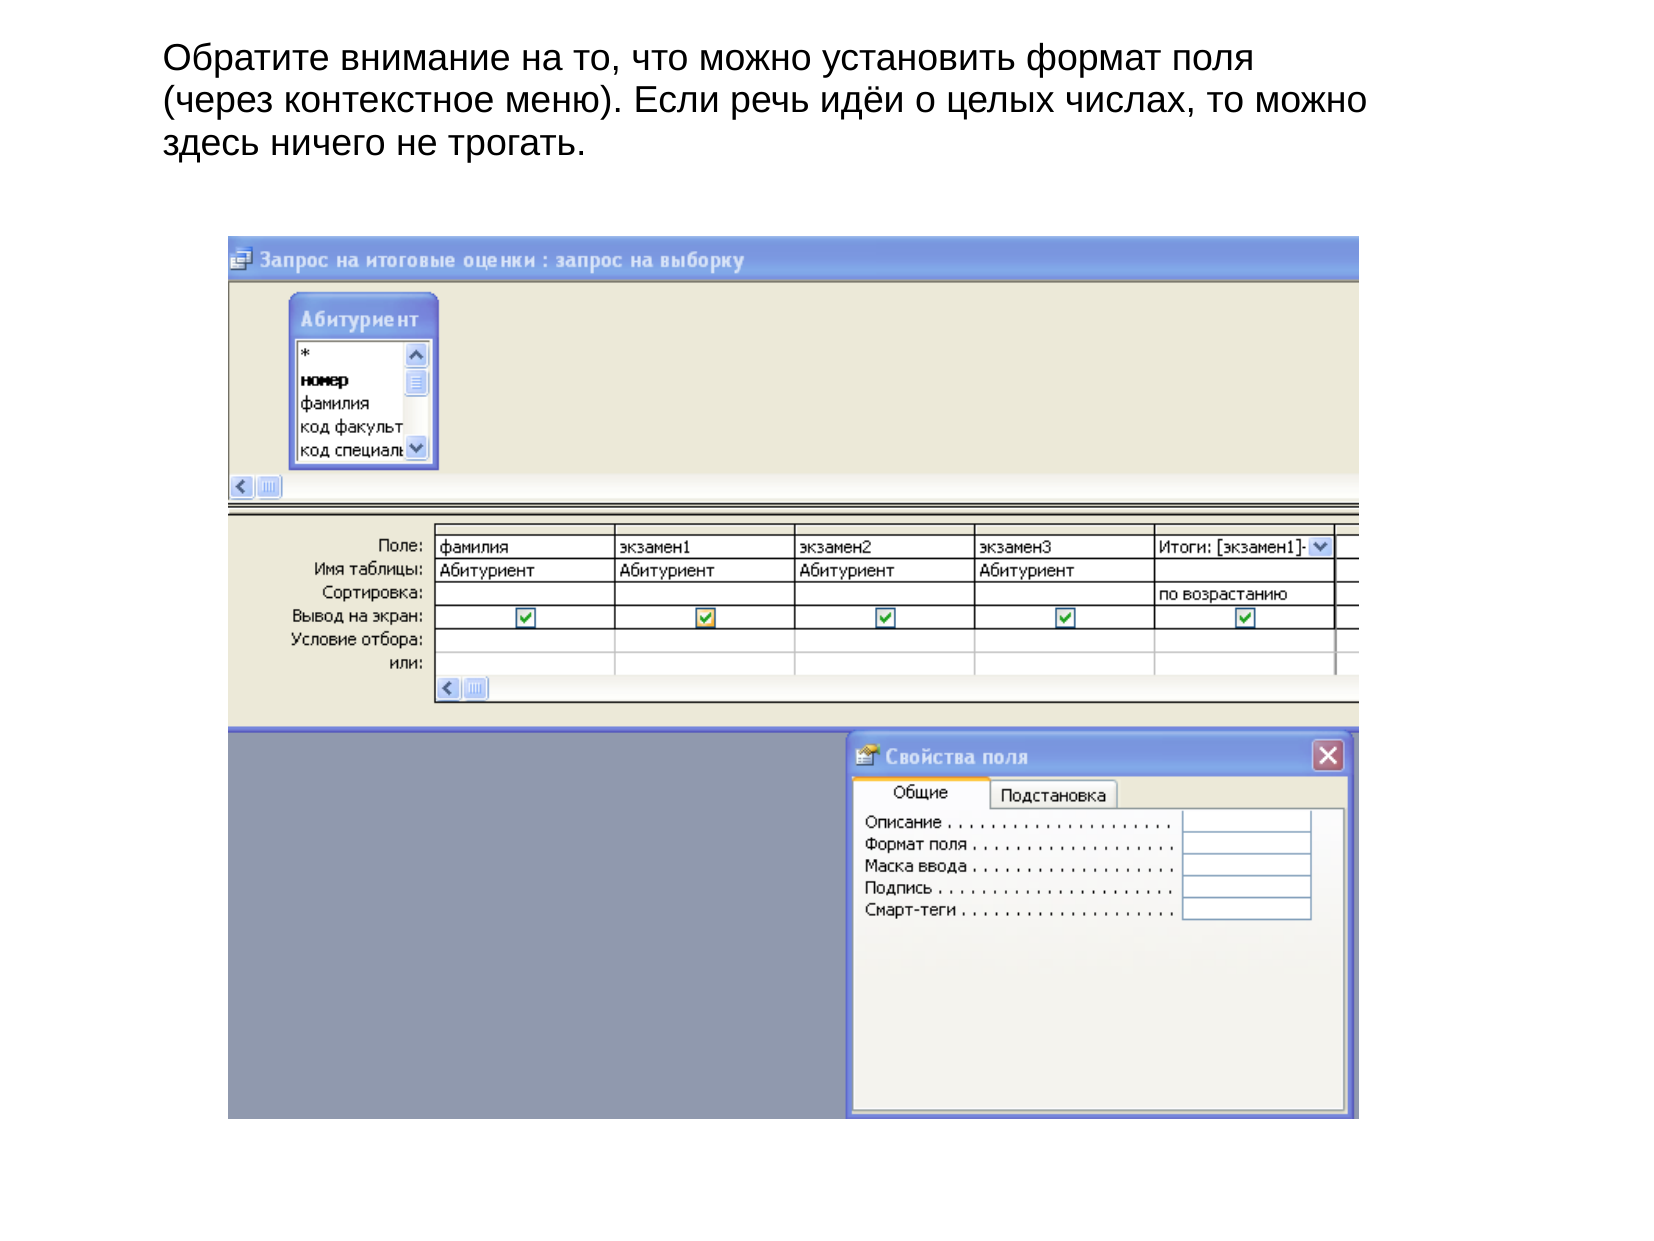

Обратите внимание на то, что можно установить формат поля
(через контекстное меню). Если речь идёи о целых числах, то можно
здесь ничего не трогать.